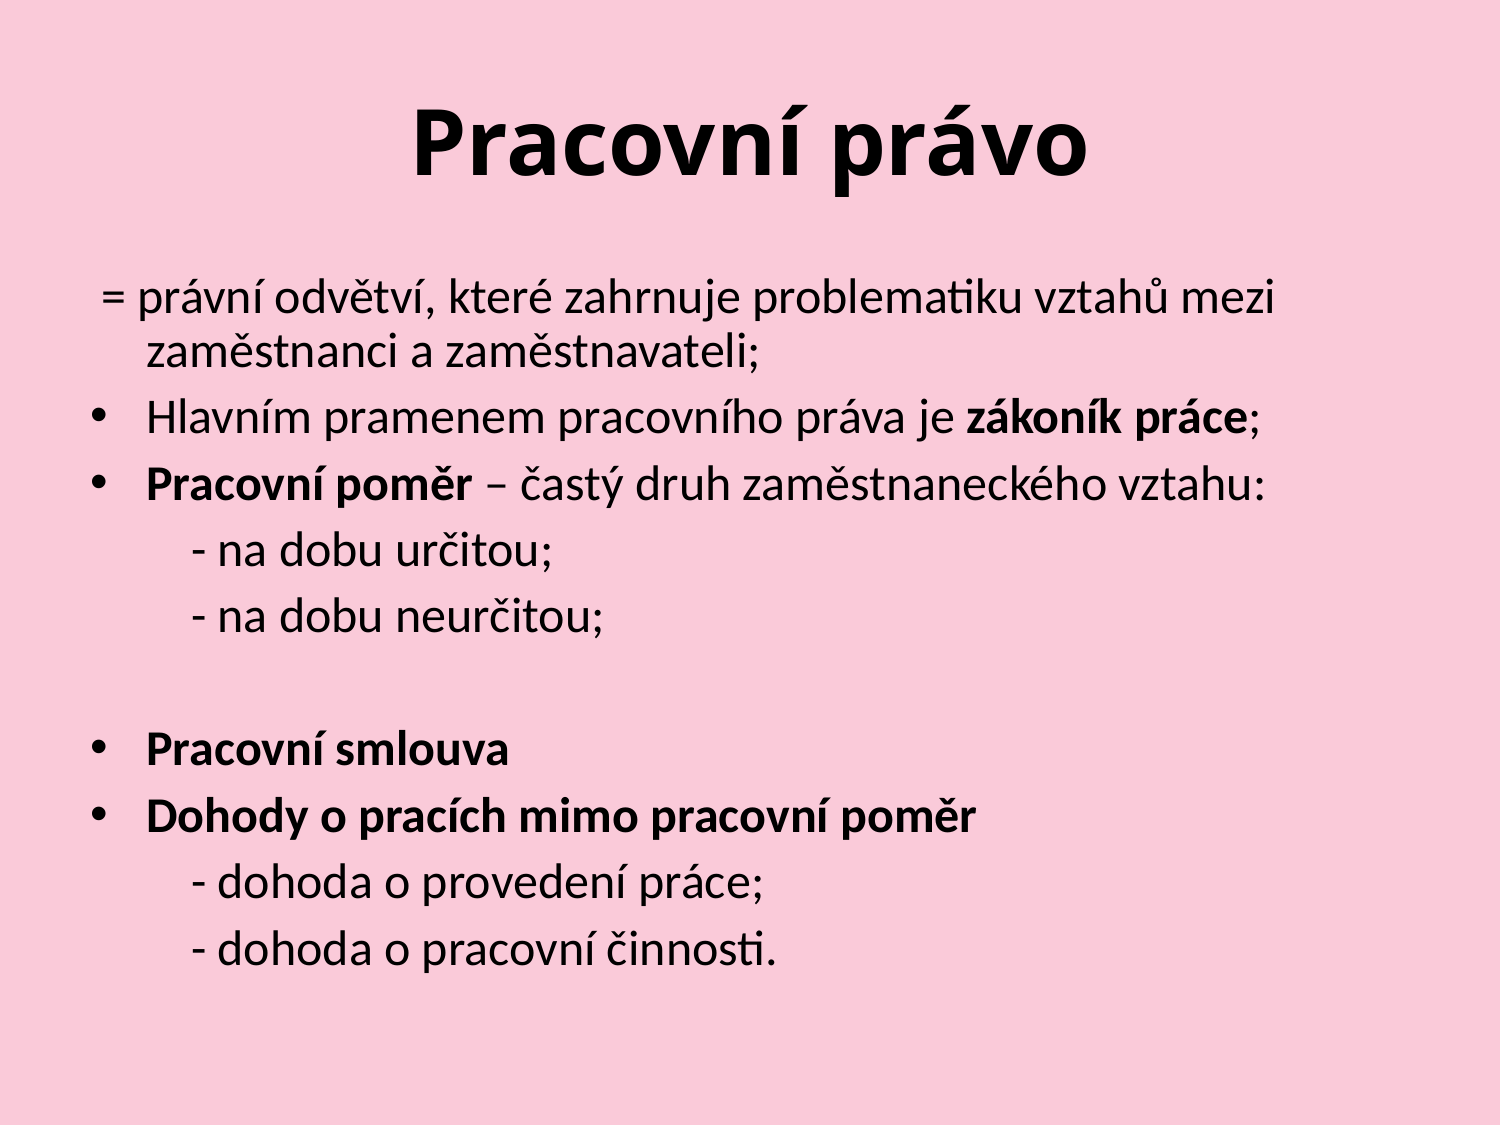

# Pracovní právo
 = právní odvětví, které zahrnuje problematiku vztahů mezi zaměstnanci a zaměstnavateli;
Hlavním pramenem pracovního práva je zákoník práce;
Pracovní poměr – častý druh zaměstnaneckého vztahu:
 - na dobu určitou;
 - na dobu neurčitou;
Pracovní smlouva
Dohody o pracích mimo pracovní poměr
 - dohoda o provedení práce;
 - dohoda o pracovní činnosti.